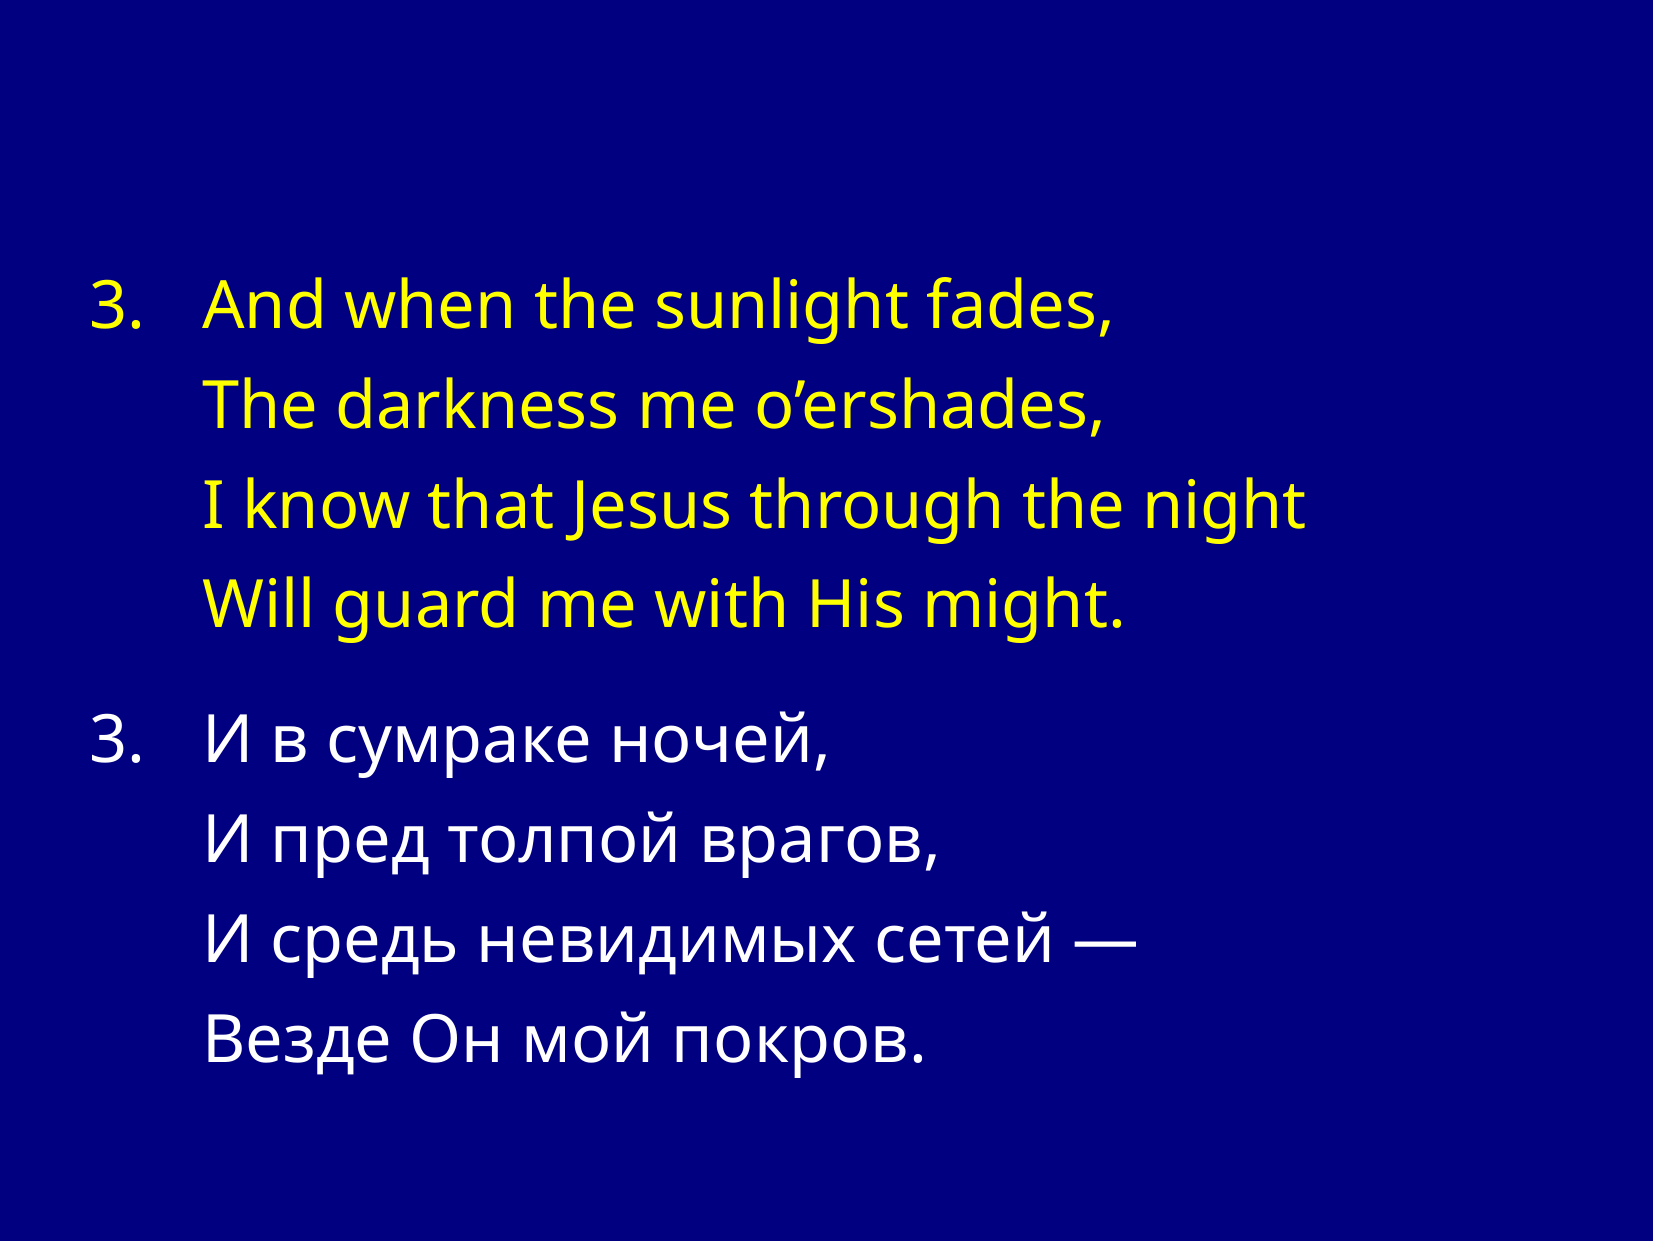

3.	And when the sunlight fades,
	The darkness me o’ershades,
	I know that Jesus through the night
	Will guard me with His might.
3.	И в сумраке ночей,
	И пред толпой врагов,
	И средь невидимых сетей —
	Везде Он мой покров.